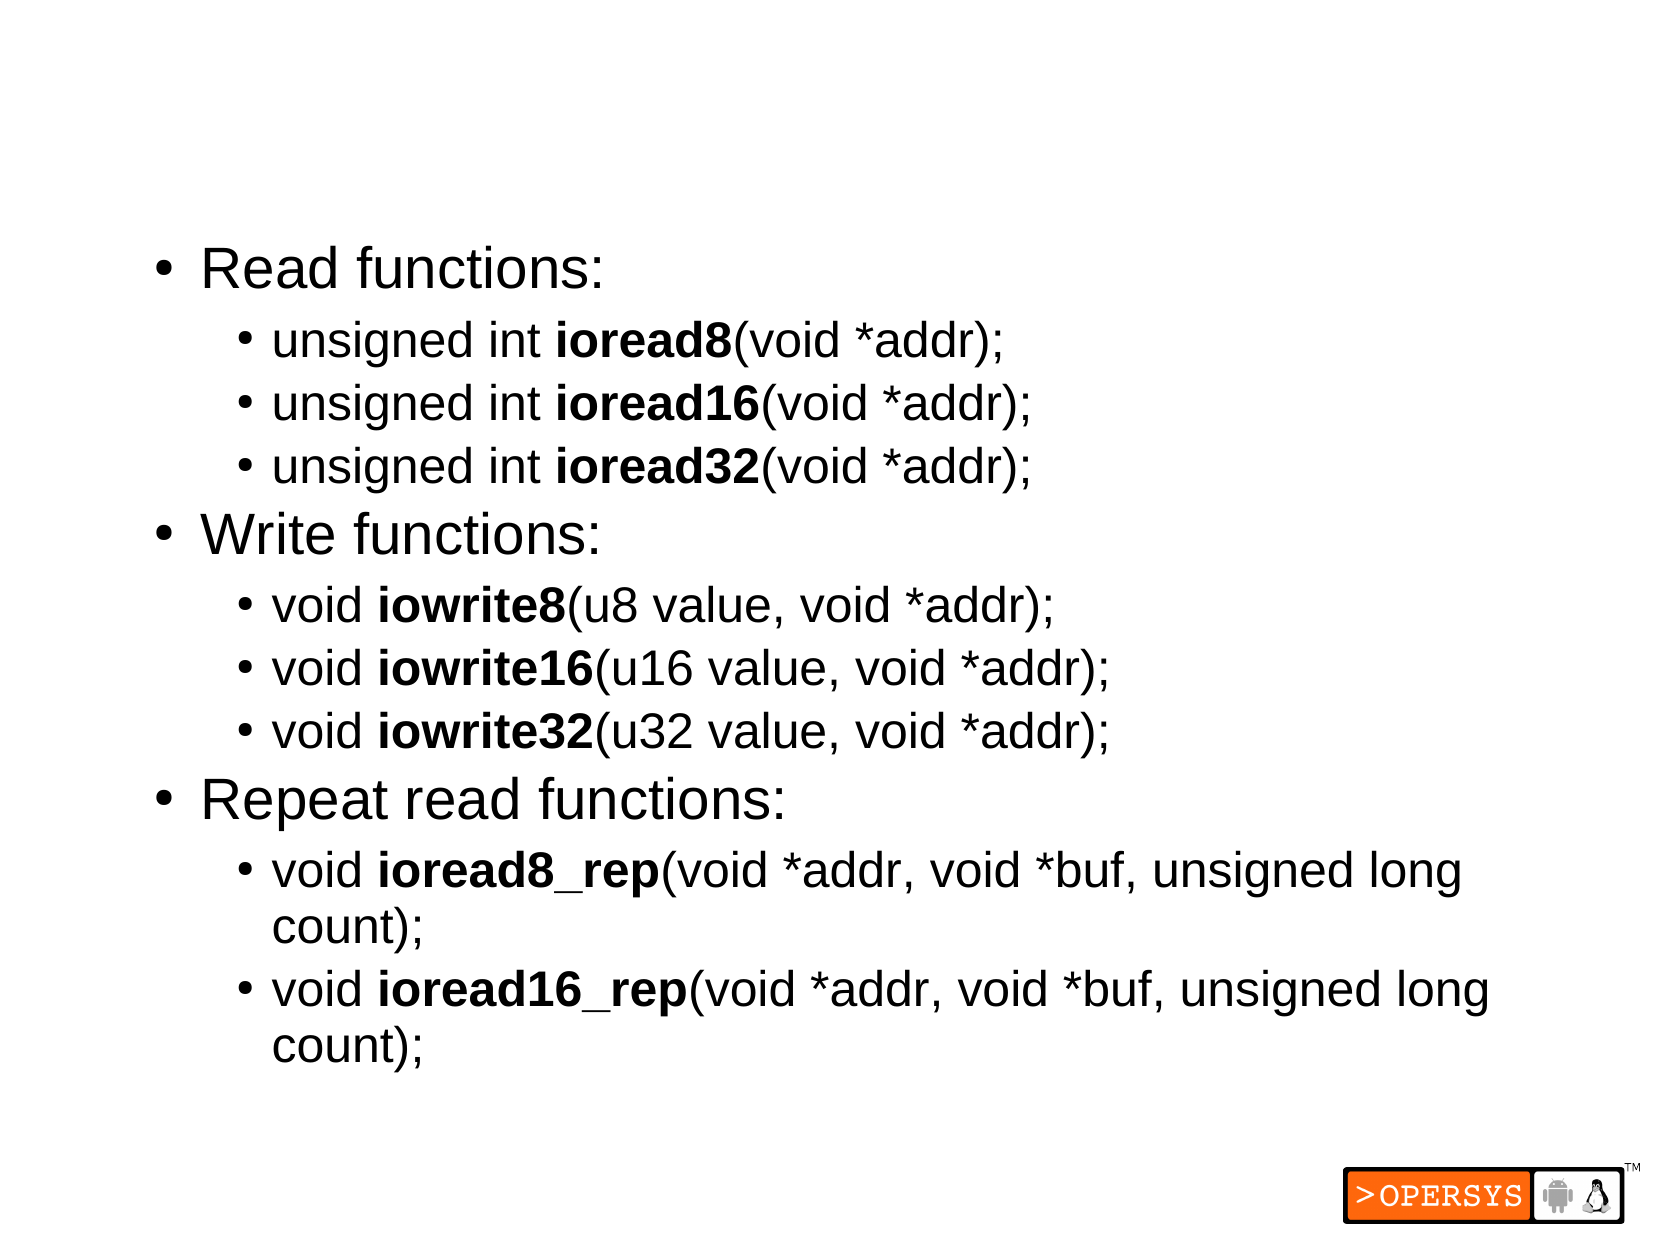

# Read functions:
unsigned int ioread8(void *addr);
unsigned int ioread16(void *addr);
unsigned int ioread32(void *addr);
Write functions:
void iowrite8(u8 value, void *addr);
void iowrite16(u16 value, void *addr);
void iowrite32(u32 value, void *addr);
Repeat read functions:
void ioread8_rep(void *addr, void *buf, unsigned long count);
void ioread16_rep(void *addr, void *buf, unsigned long count);